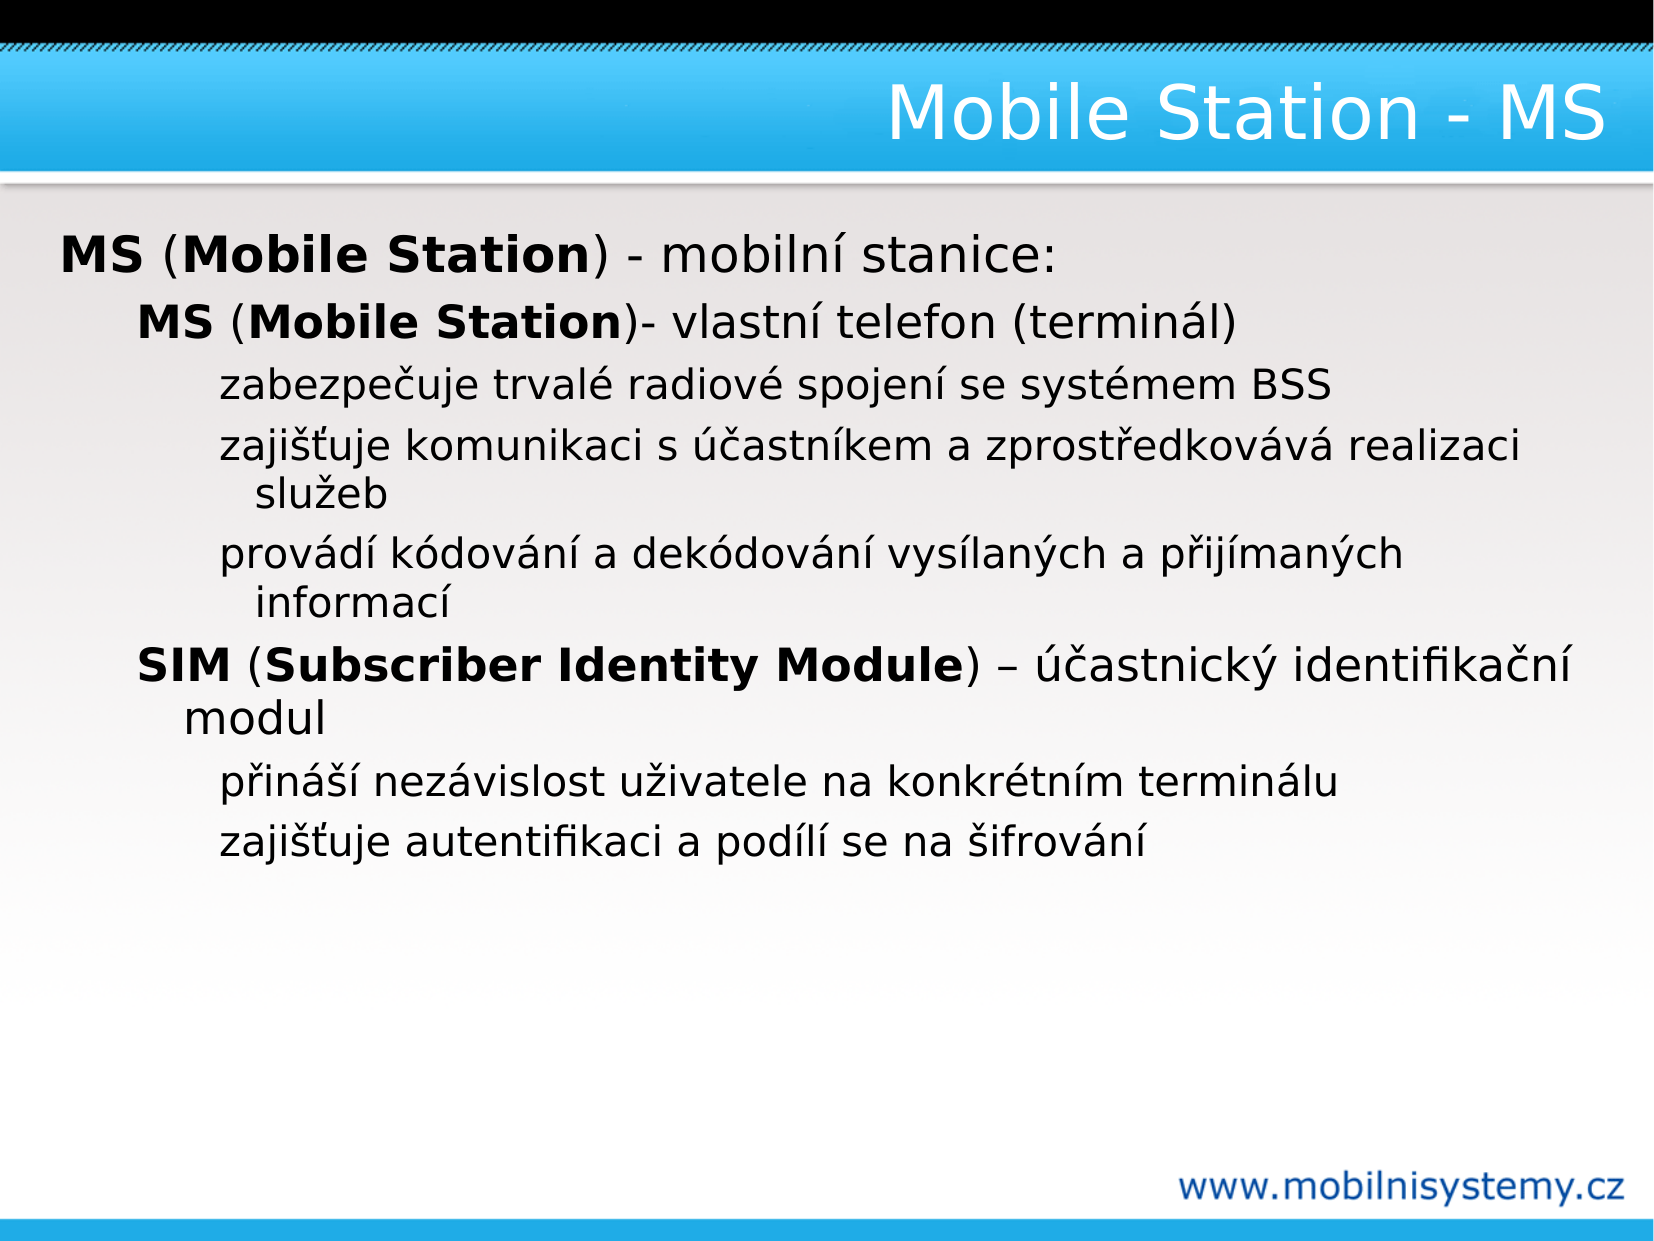

# Mobile Station - MS
MS (Mobile Station) - mobilní stanice:
MS (Mobile Station)- vlastní telefon (terminál)
zabezpečuje trvalé radiové spojení se systémem BSS
zajišťuje komunikaci s účastníkem a zprostředkovává realizaci služeb
provádí kódování a dekódování vysílaných a přijímaných informací
SIM (Subscriber Identity Module) – účastnický identifikační modul
přináší nezávislost uživatele na konkrétním terminálu
zajišťuje autentifikaci a podílí se na šifrování